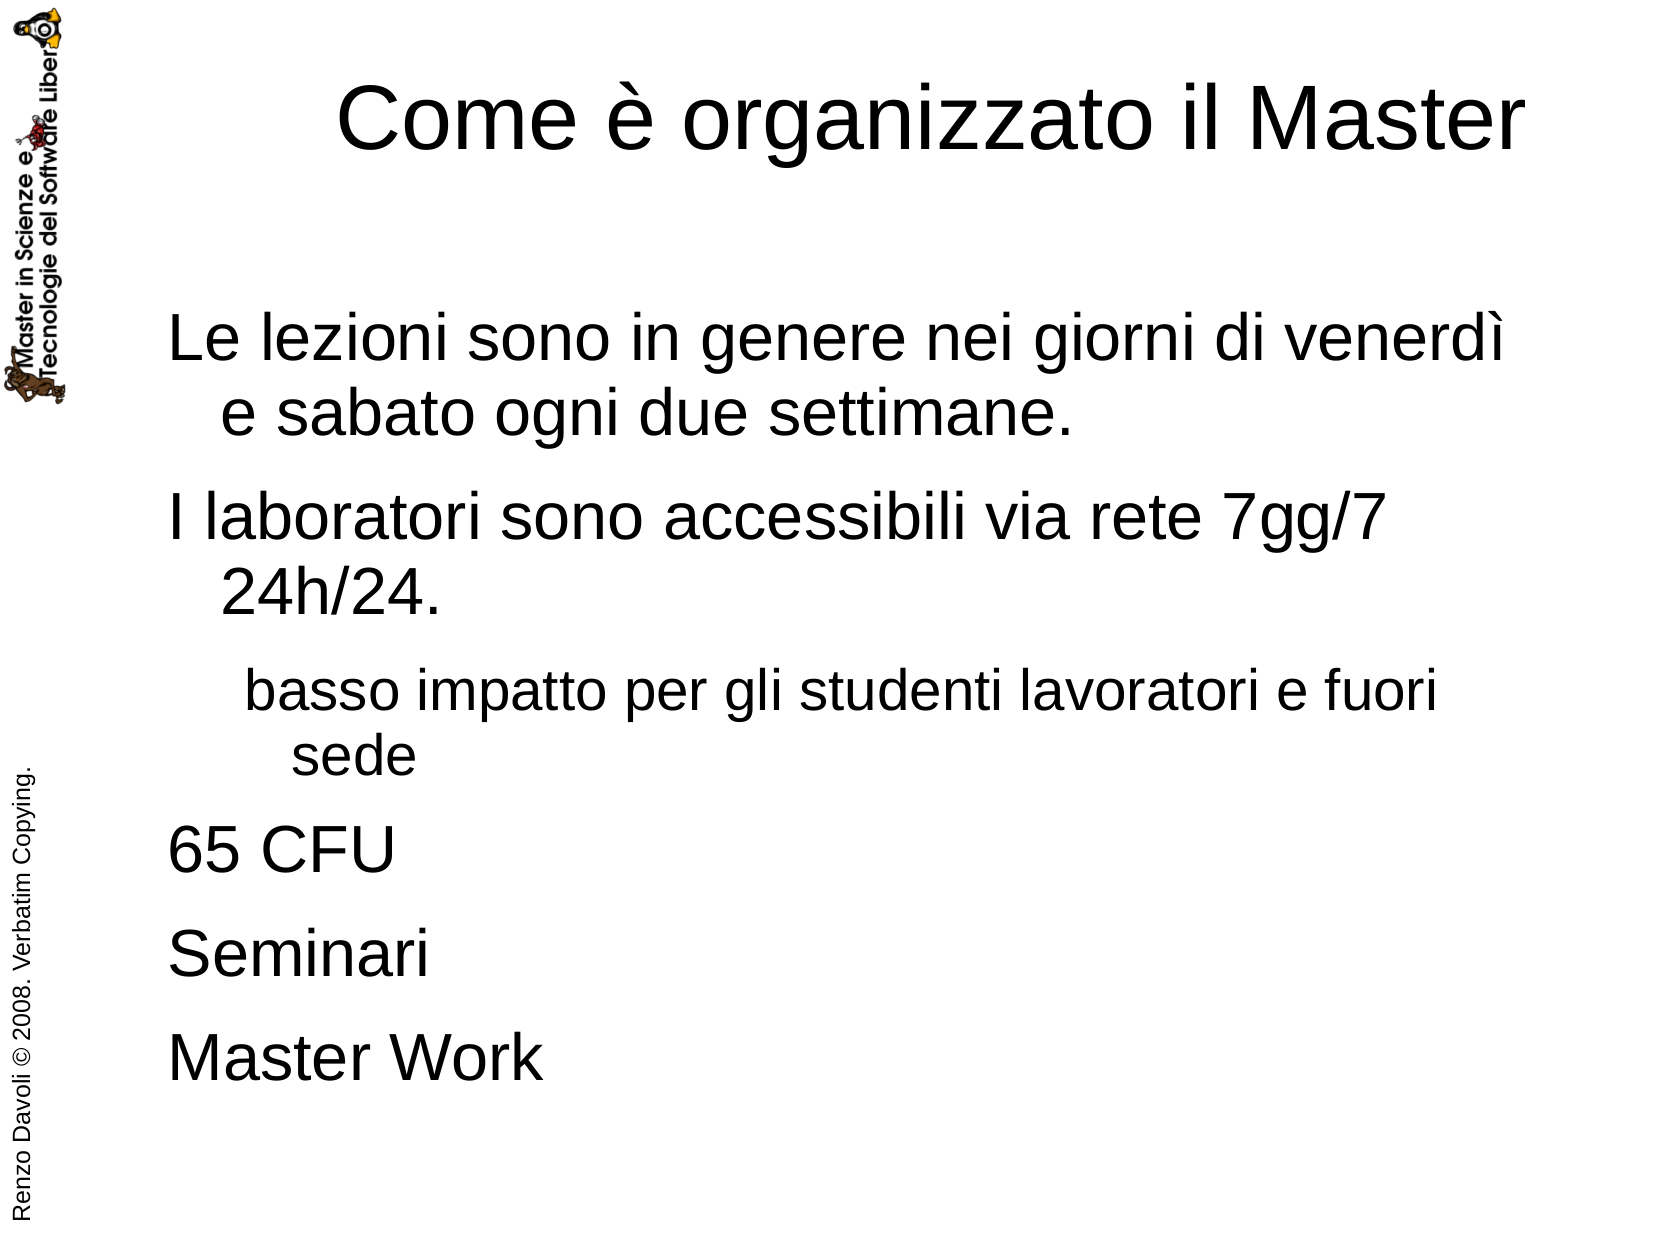

# Come è organizzato il Master
Le lezioni sono in genere nei giorni di venerdì e sabato ogni due settimane.
I laboratori sono accessibili via rete 7gg/7 24h/24.
basso impatto per gli studenti lavoratori e fuori sede
65 CFU
Seminari
Master Work